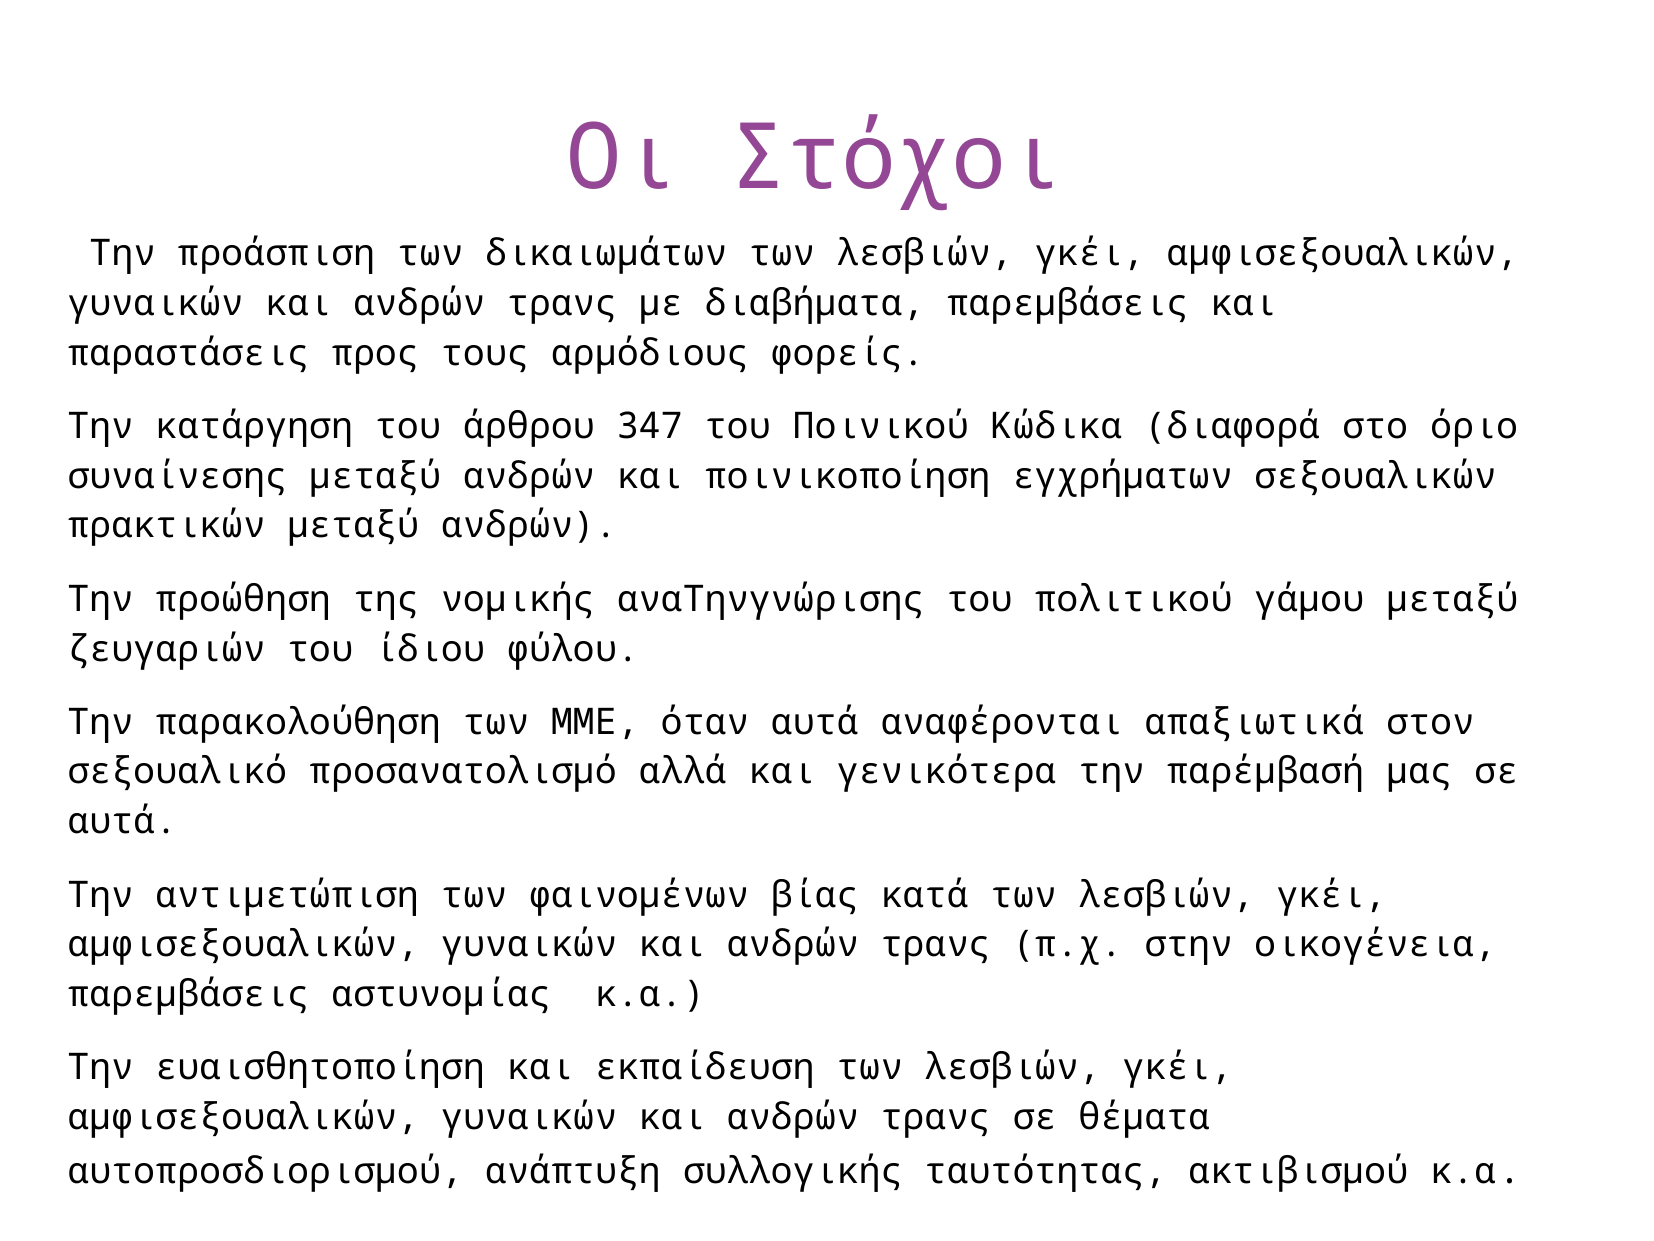

# Οι Στόχοι
 Την προάσπιση των δικαιωμάτων των λεσβιών, γκέι, αμφισεξουαλικών, γυναικών και ανδρών τρανς με διαβήματα, παρεμβάσεις και παραστάσεις προς τους αρμόδιους φορείς.
Την κατάργηση του άρθρου 347 του Ποινικού Κώδικα (διαφορά στο όριο συναίνεσης μεταξύ ανδρών και ποινικοποίηση εγχρήματων σεξουαλικών πρακτικών μεταξύ ανδρών).
Την προώθηση της νομικής αναΤηνγνώρισης του πολιτικού γάμου μεταξύ ζευγαριών του ίδιου φύλου.
Την παρακολούθηση των ΜΜΕ, όταν αυτά αναφέρονται απαξιωτικά στον σεξουαλικό προσανατολισμό αλλά και γενικότερα την παρέμβασή μας σε αυτά.
Την αντιμετώπιση των φαινομένων βίας κατά των λεσβιών, γκέι, αμφισεξουαλικών, γυναικών και ανδρών τρανς (π.χ. στην οικογένεια, παρεμβάσεις αστυνομίας  κ.α.)
Την ευαισθητοποίηση και εκπαίδευση των λεσβιών, γκέι, αμφισεξουαλικών, γυναικών και ανδρών τρανς σε θέματα αυτοπροσδιορισμού, ανάπτυξη συλλογικής ταυτότητας, ακτιβισμού κ.α.